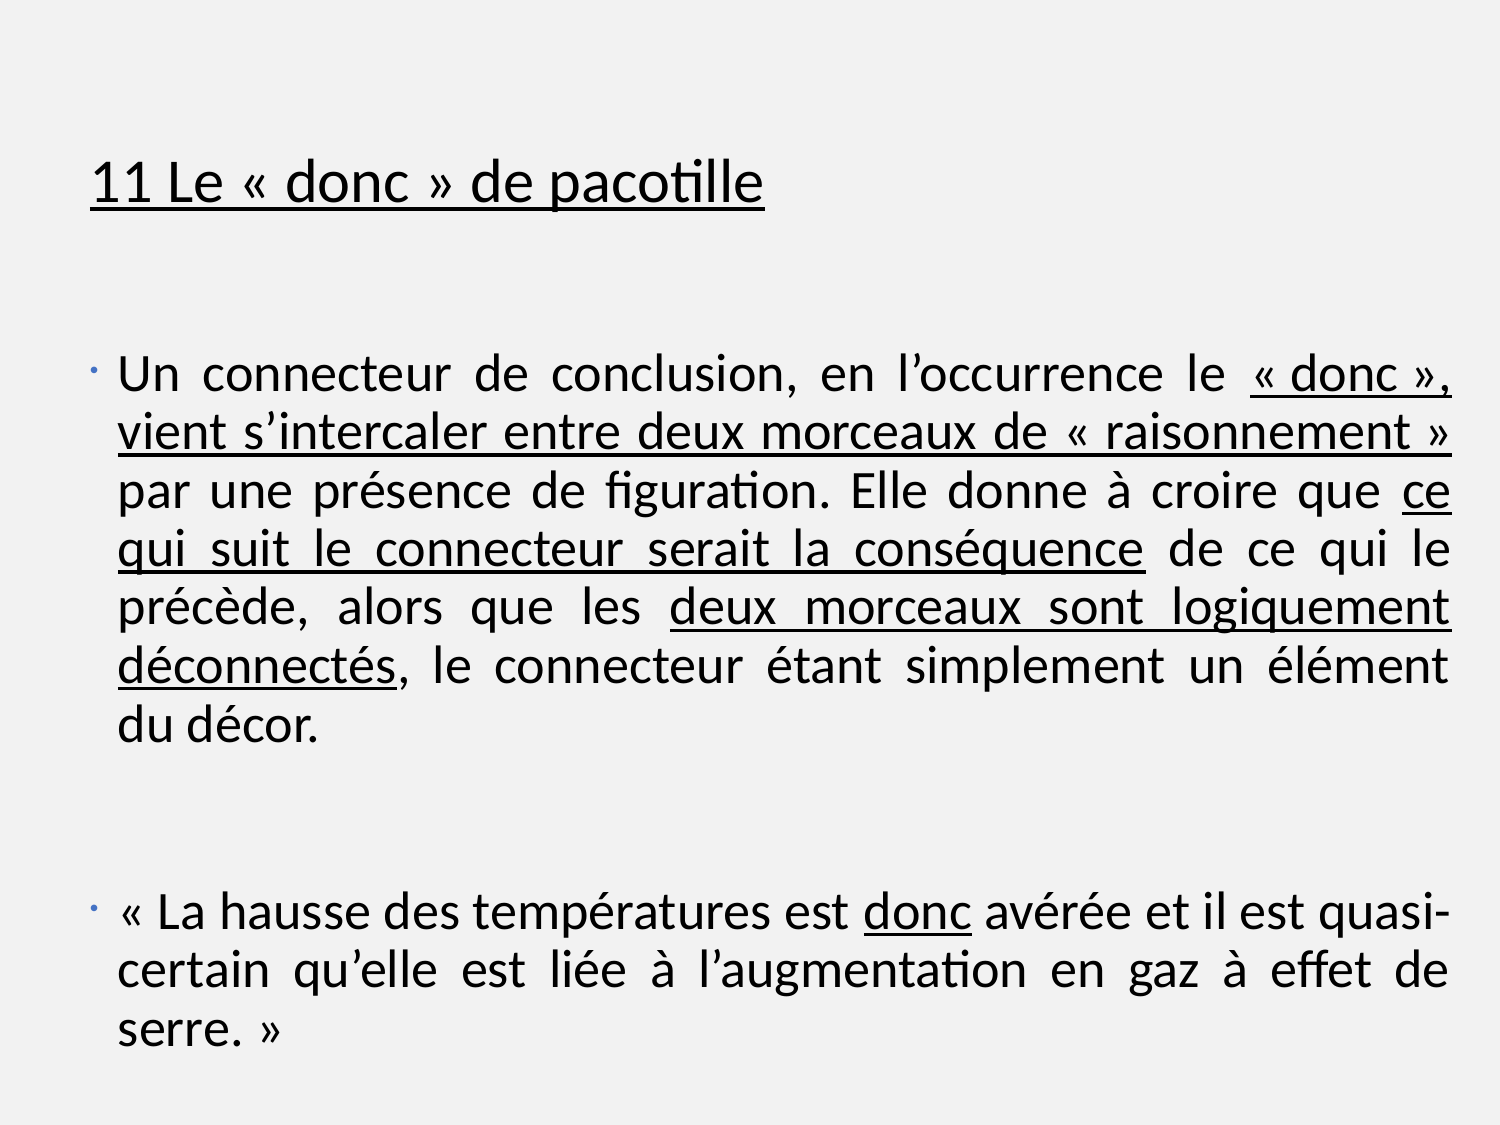

# 11 Le « donc » de pacotille
Un connecteur de conclusion, en l’occurrence le « donc », vient s’intercaler entre deux morceaux de « raisonnement » par une présence de figuration. Elle donne à croire que ce qui suit le connecteur serait la conséquence de ce qui le précède, alors que les deux morceaux sont logiquement déconnectés, le connecteur étant simplement un élément du décor.
« La hausse des températures est donc avérée et il est quasi-certain qu’elle est liée à l’augmentation en gaz à effet de serre. »